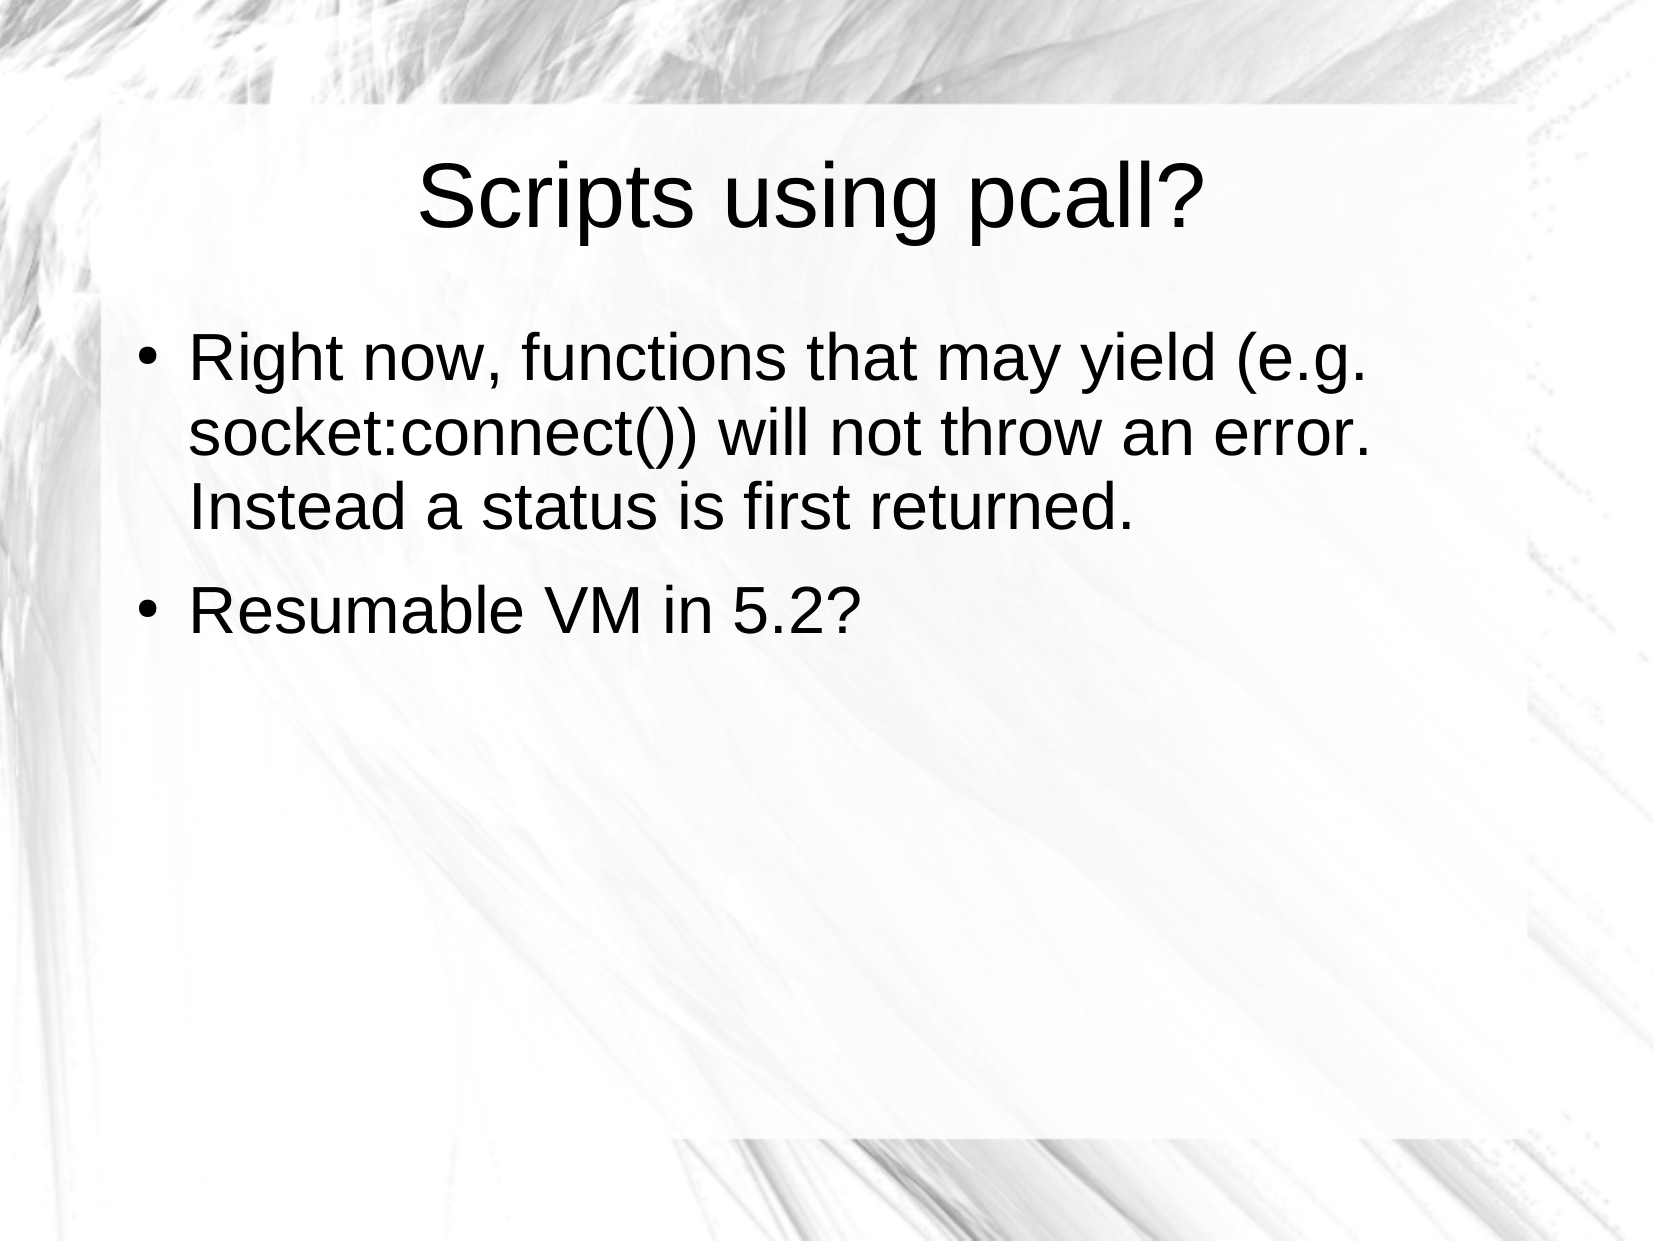

# Scripts using pcall?
Right now, functions that may yield (e.g. socket:connect()) will not throw an error. Instead a status is first returned.
Resumable VM in 5.2?